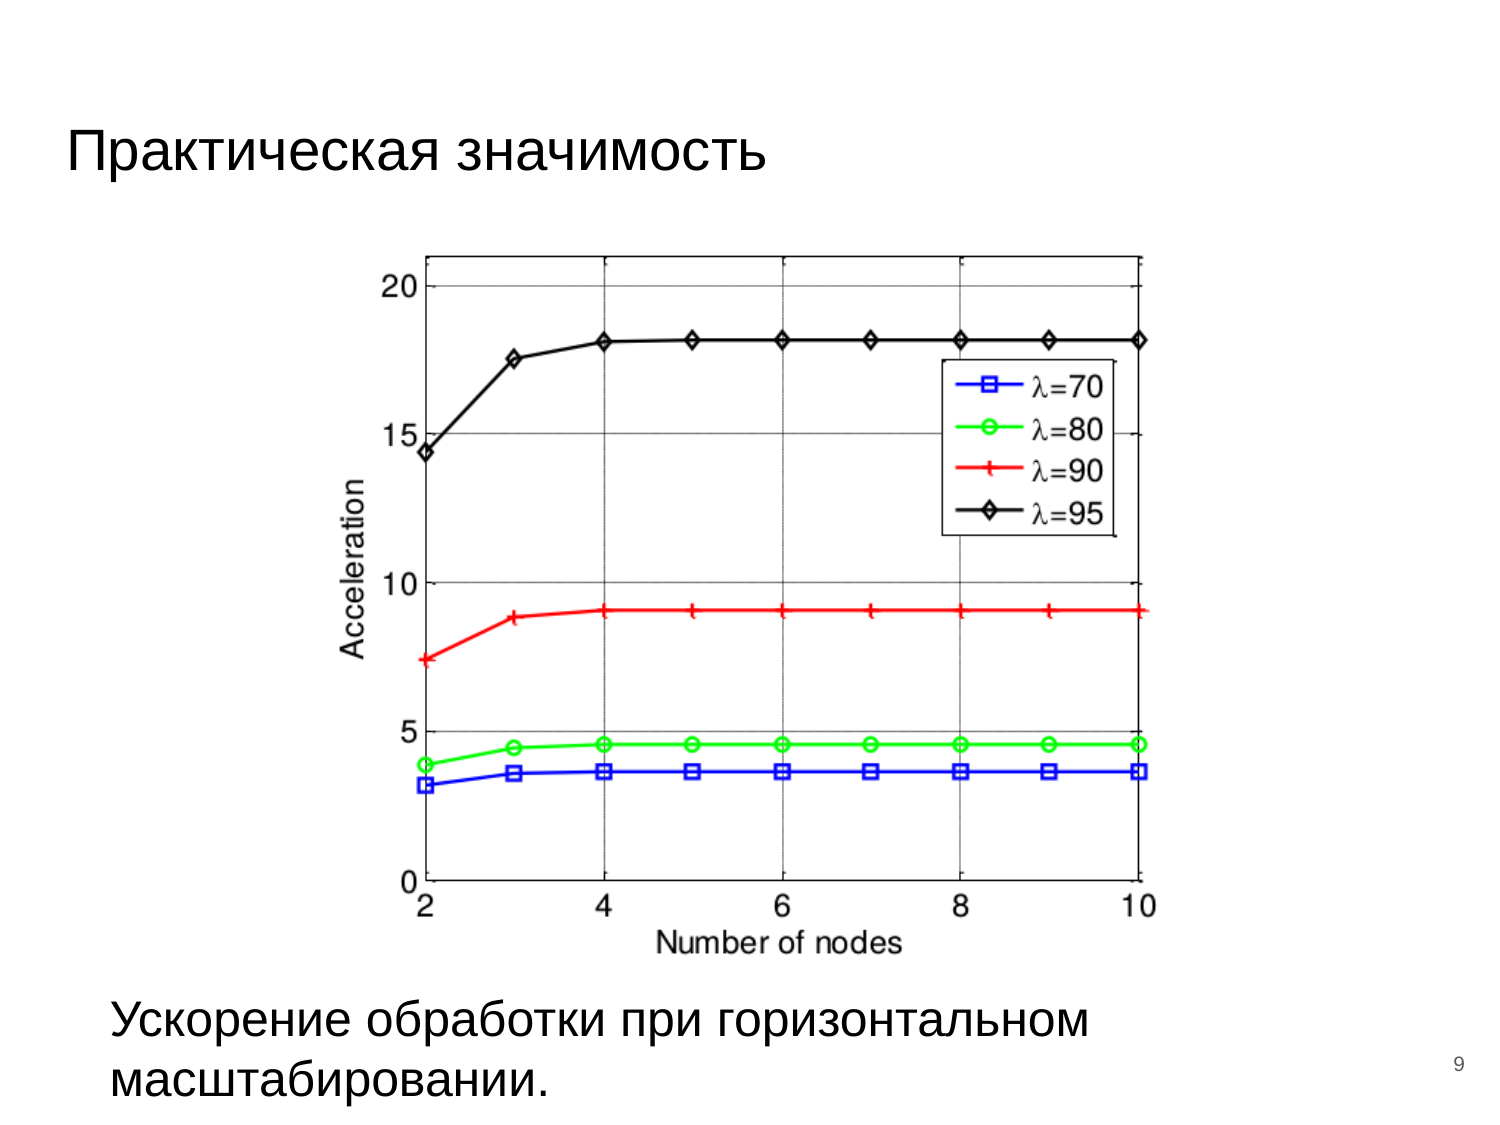

# Практическая значимость
Ускорение обработки при горизонтальном масштабировании.